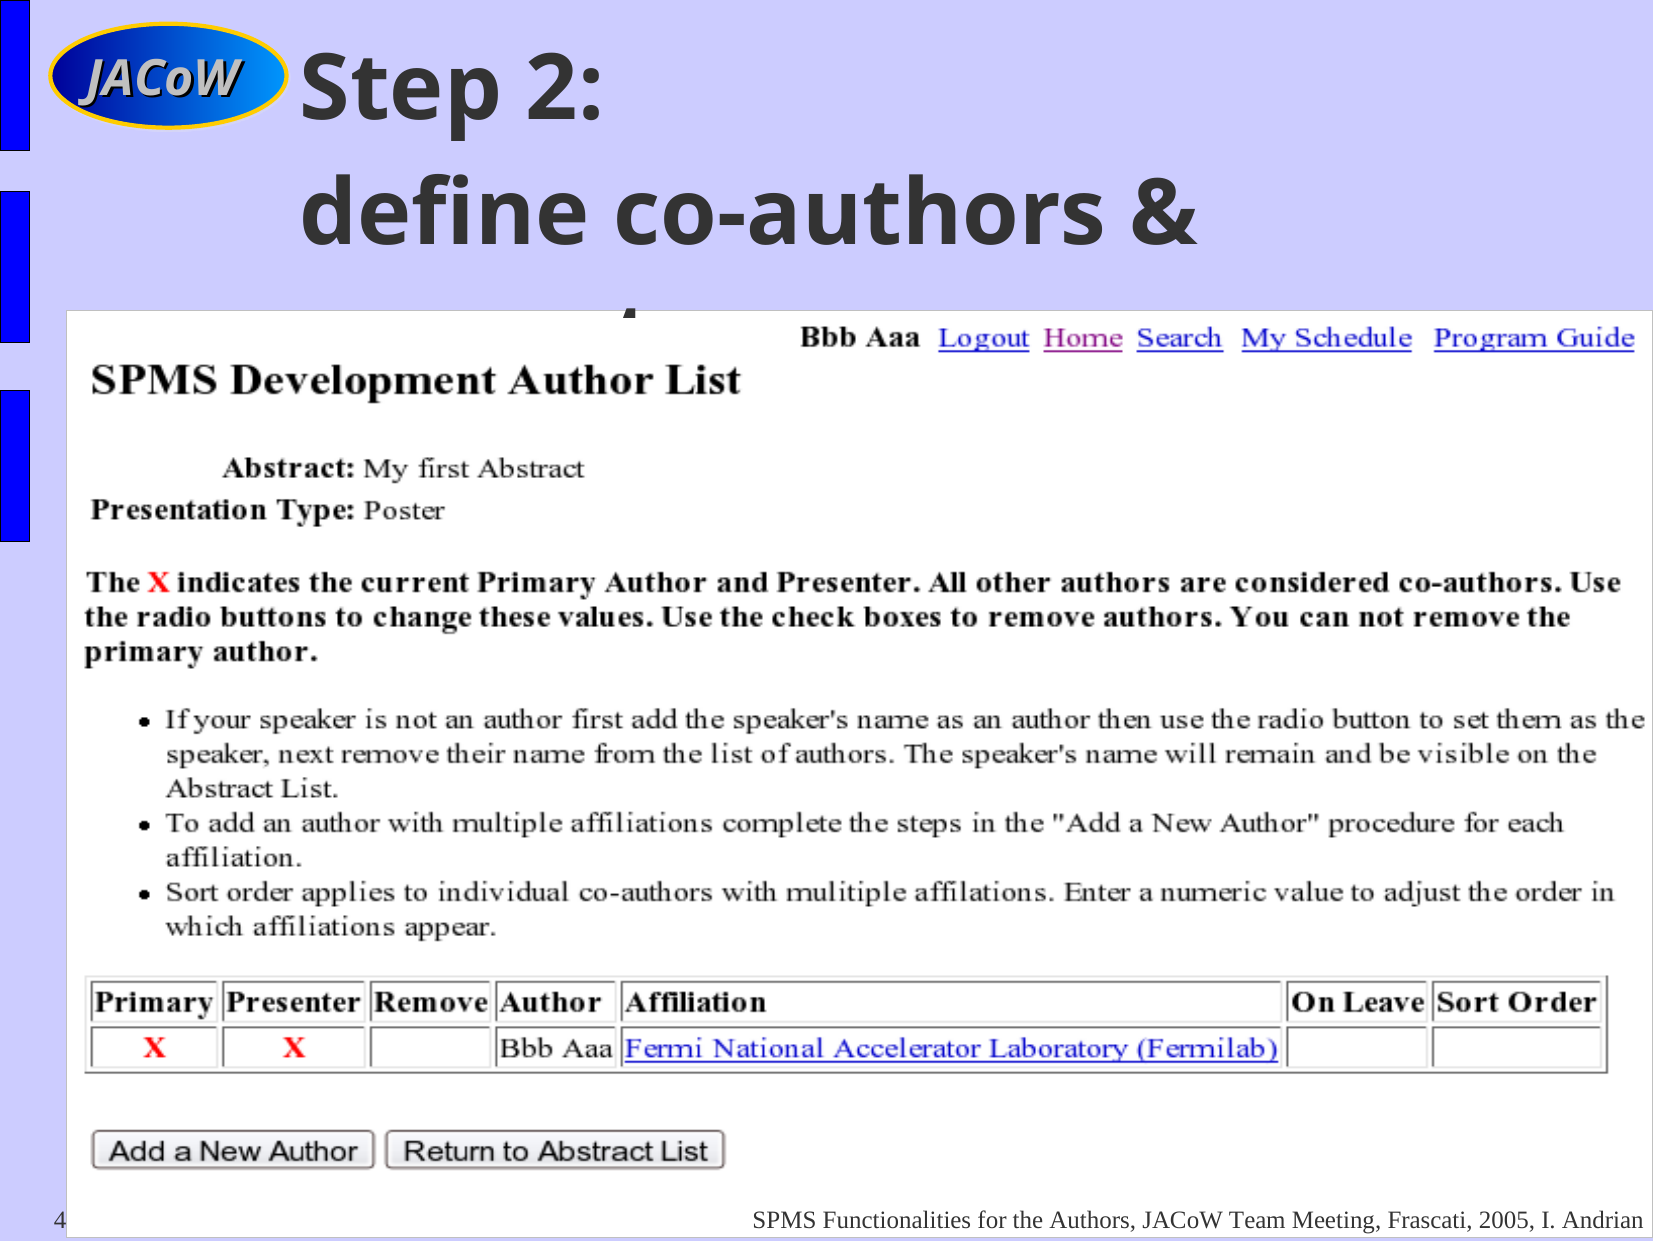

# Step 2: define co-authors & presenter
4
SPMS Functionalities for the Authors, JACoW Team Meeting, Frascati, 2005, I. Andrian